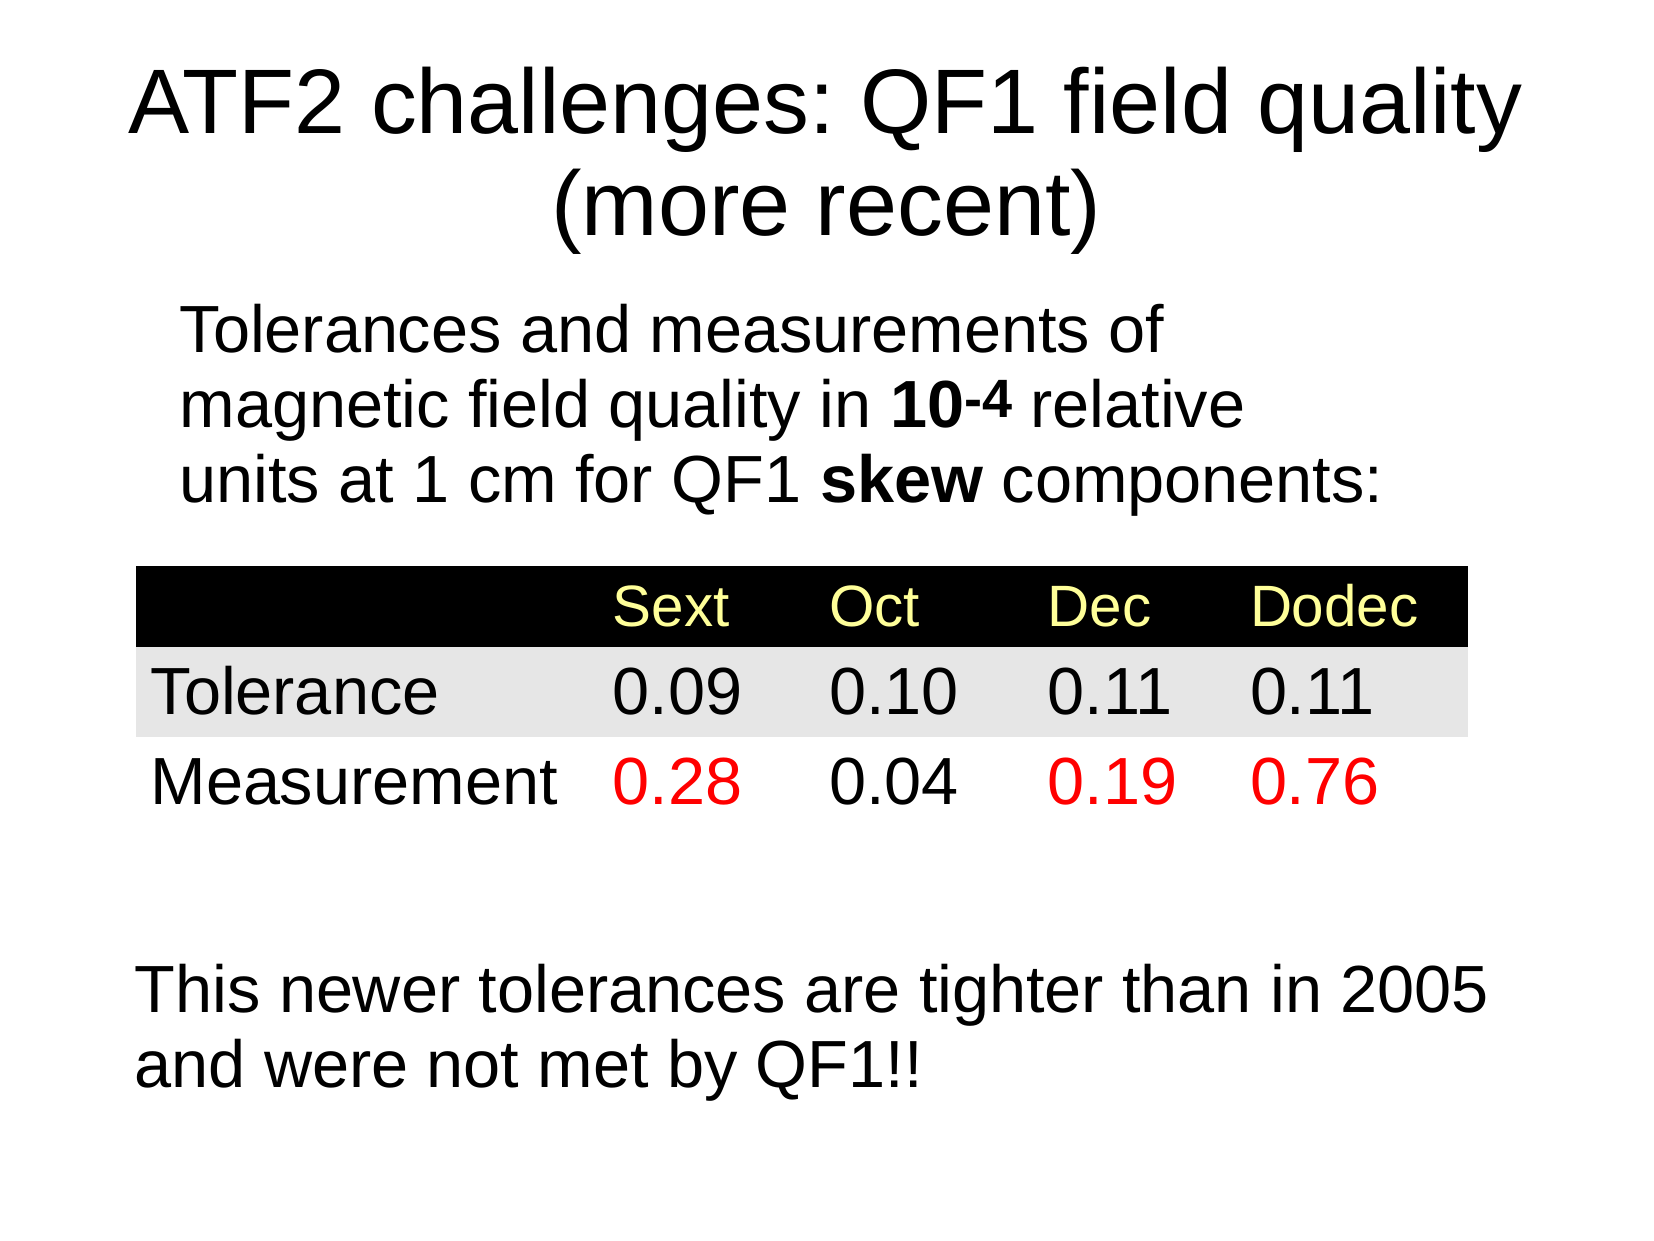

# ATF2 challenges: QF1 field quality (more recent)
Tolerances and measurements of magnetic field quality in 10-4 relative units at 1 cm for QF1 skew components:
| | Sext | Oct | Dec | Dodec |
| --- | --- | --- | --- | --- |
| Tolerance | 0.09 | 0.10 | 0.11 | 0.11 |
| Measurement | 0.28 | 0.04 | 0.19 | 0.76 |
This newer tolerances are tighter than in 2005
and were not met by QF1!!